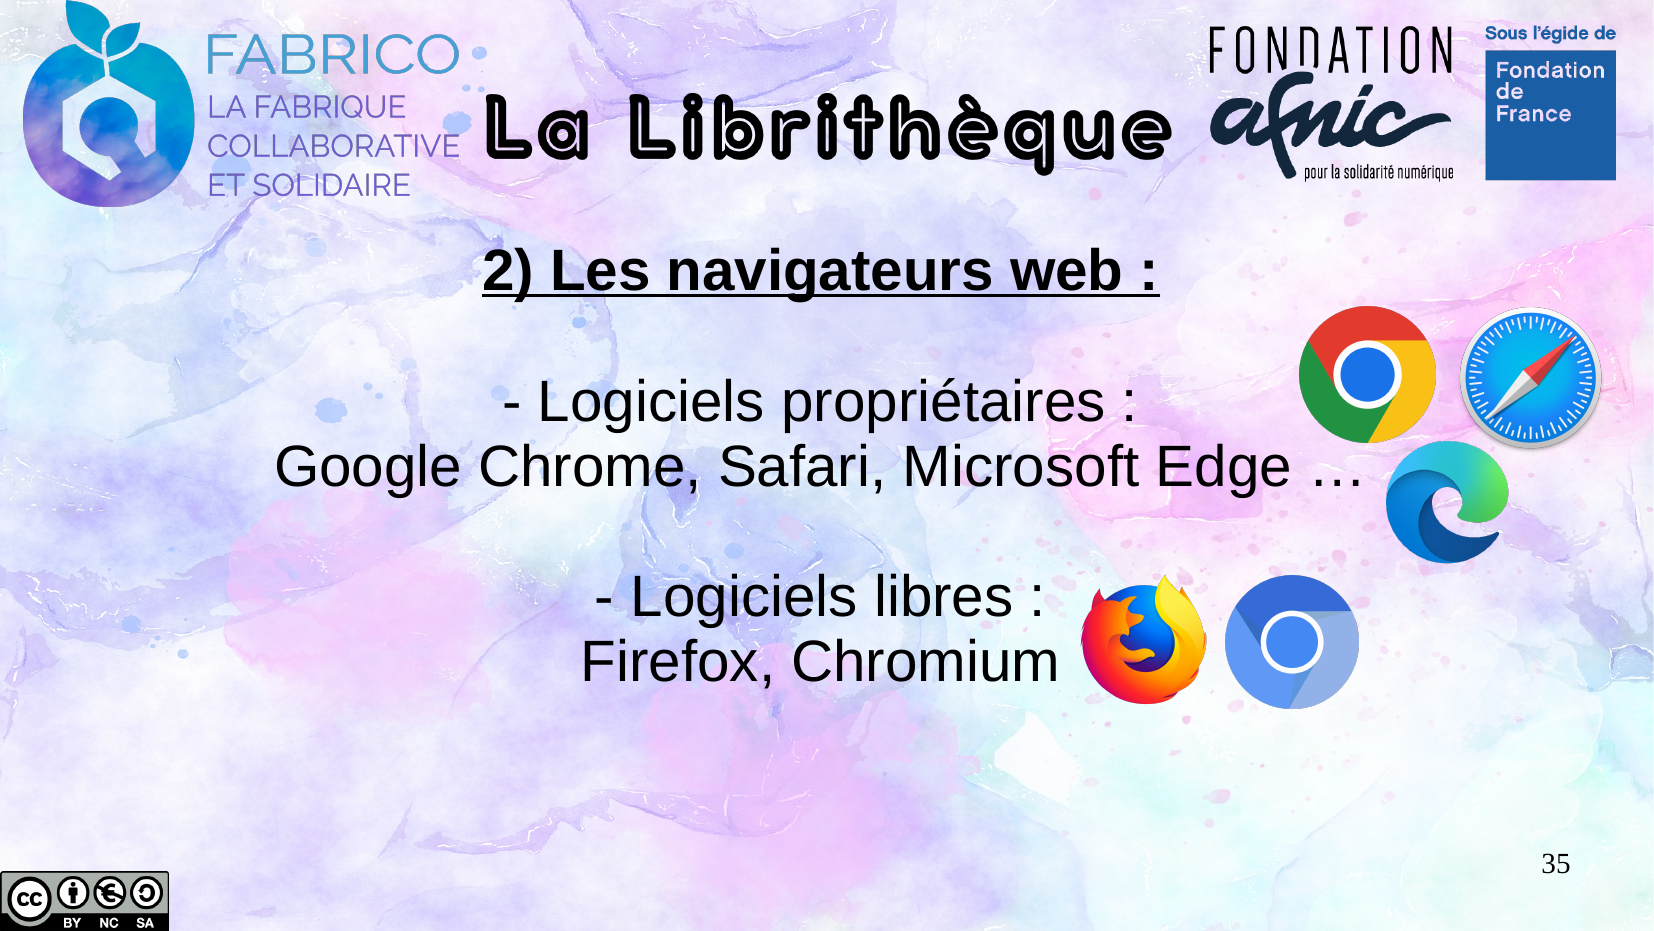

# 2) Les navigateurs web :
- Logiciels propriétaires :
Google Chrome, Safari, Microsoft Edge …
- Logiciels libres :
Firefox, Chromium
35